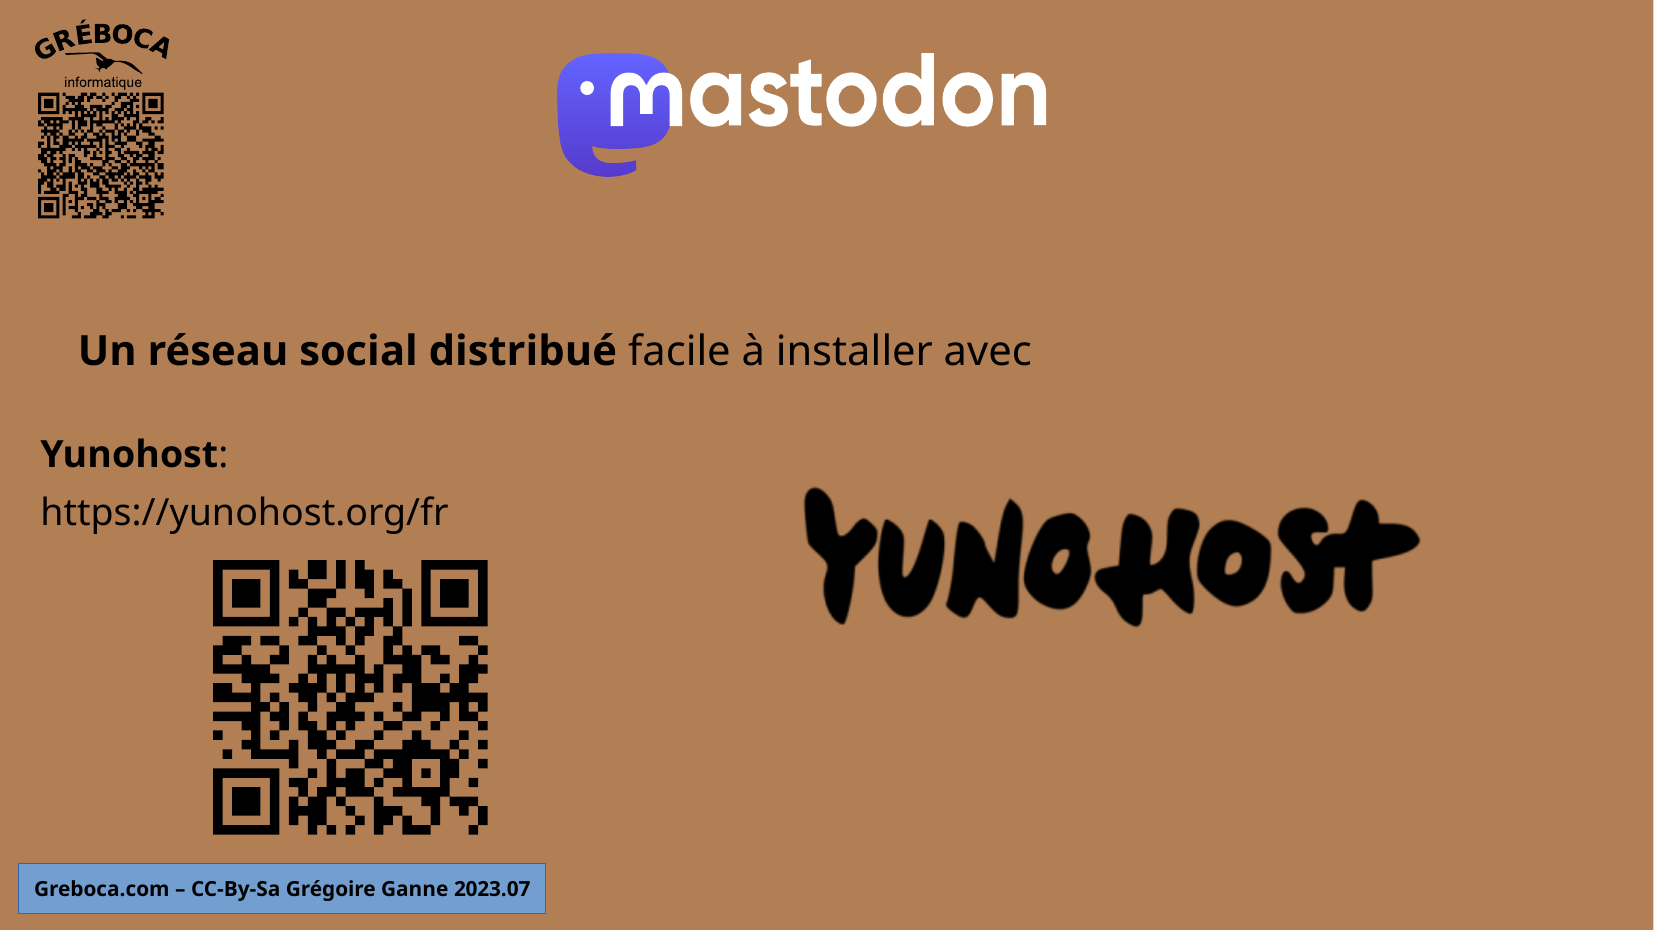

# Un réseau social distribué facile à installer avec
Yunohost:
https://yunohost.org/fr
Greboca.com – CC-By-Sa Grégoire Ganne 2023.07